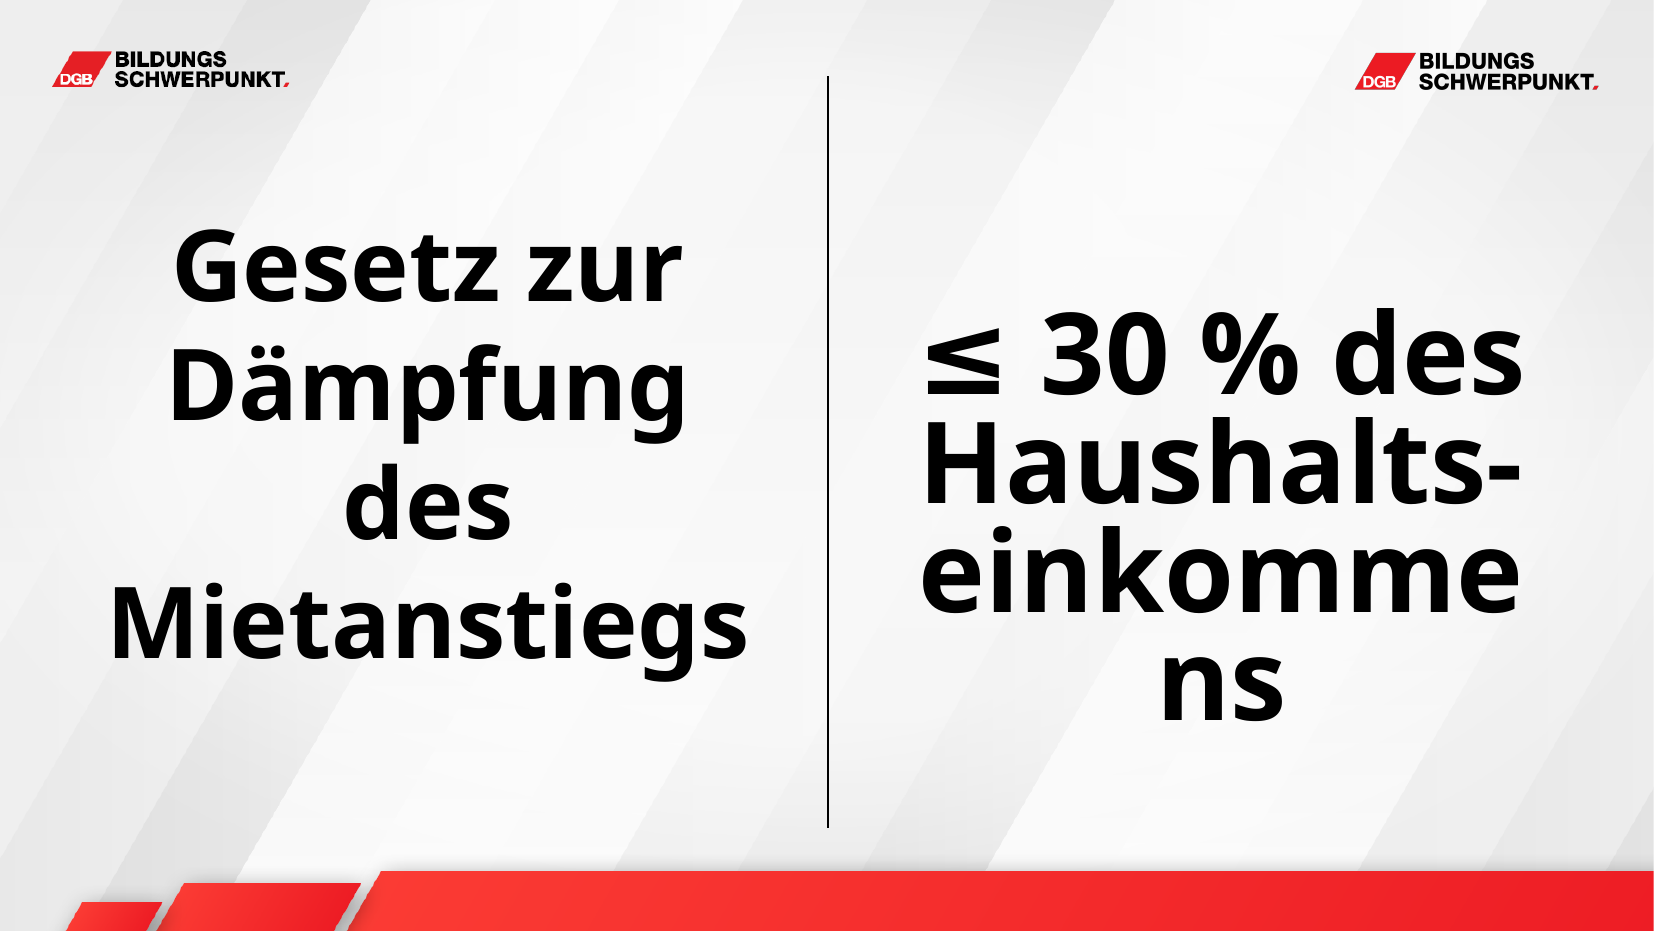

# Gesetz zur Dämpfung des Mietanstiegs
≤ 30 % des Haushalts-einkommens